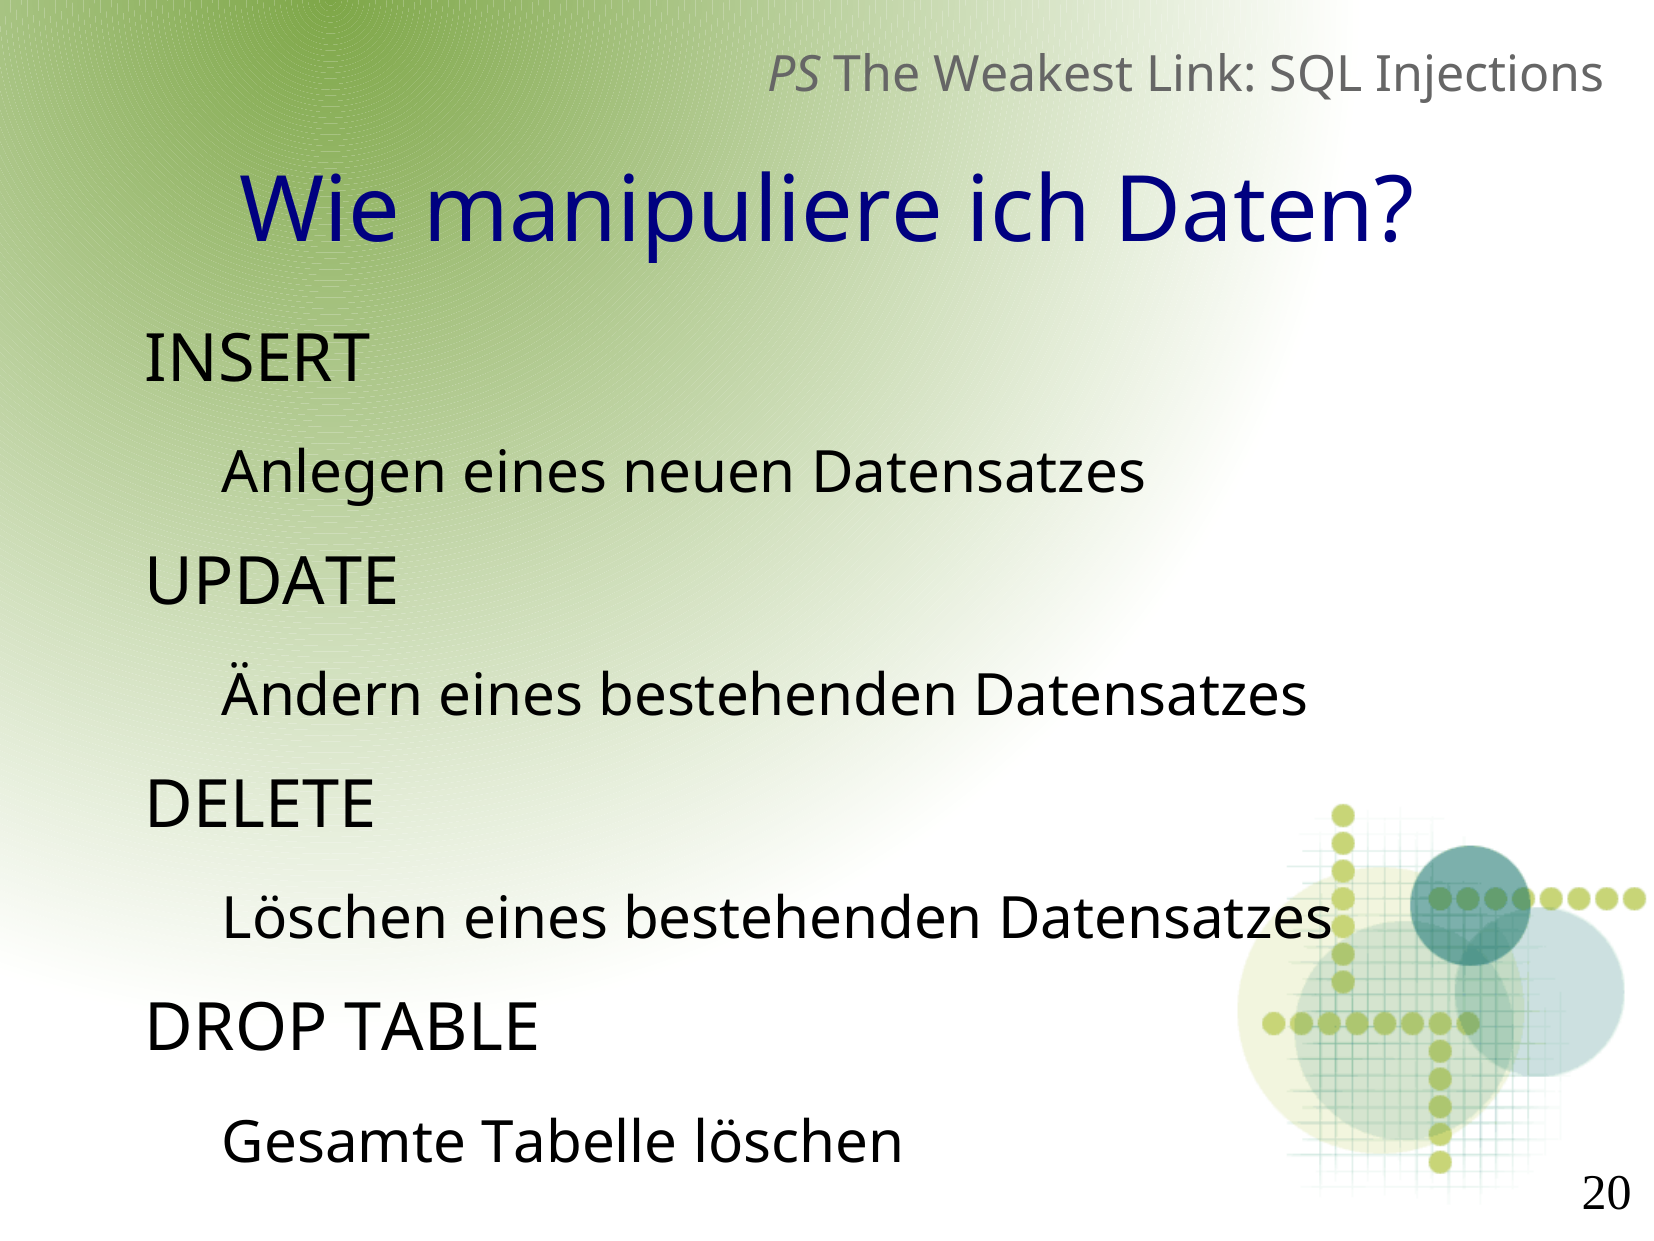

# Wie manipuliere ich Daten?
INSERT
Anlegen eines neuen Datensatzes
UPDATE
Ändern eines bestehenden Datensatzes
DELETE
Löschen eines bestehenden Datensatzes
DROP TABLE
Gesamte Tabelle löschen